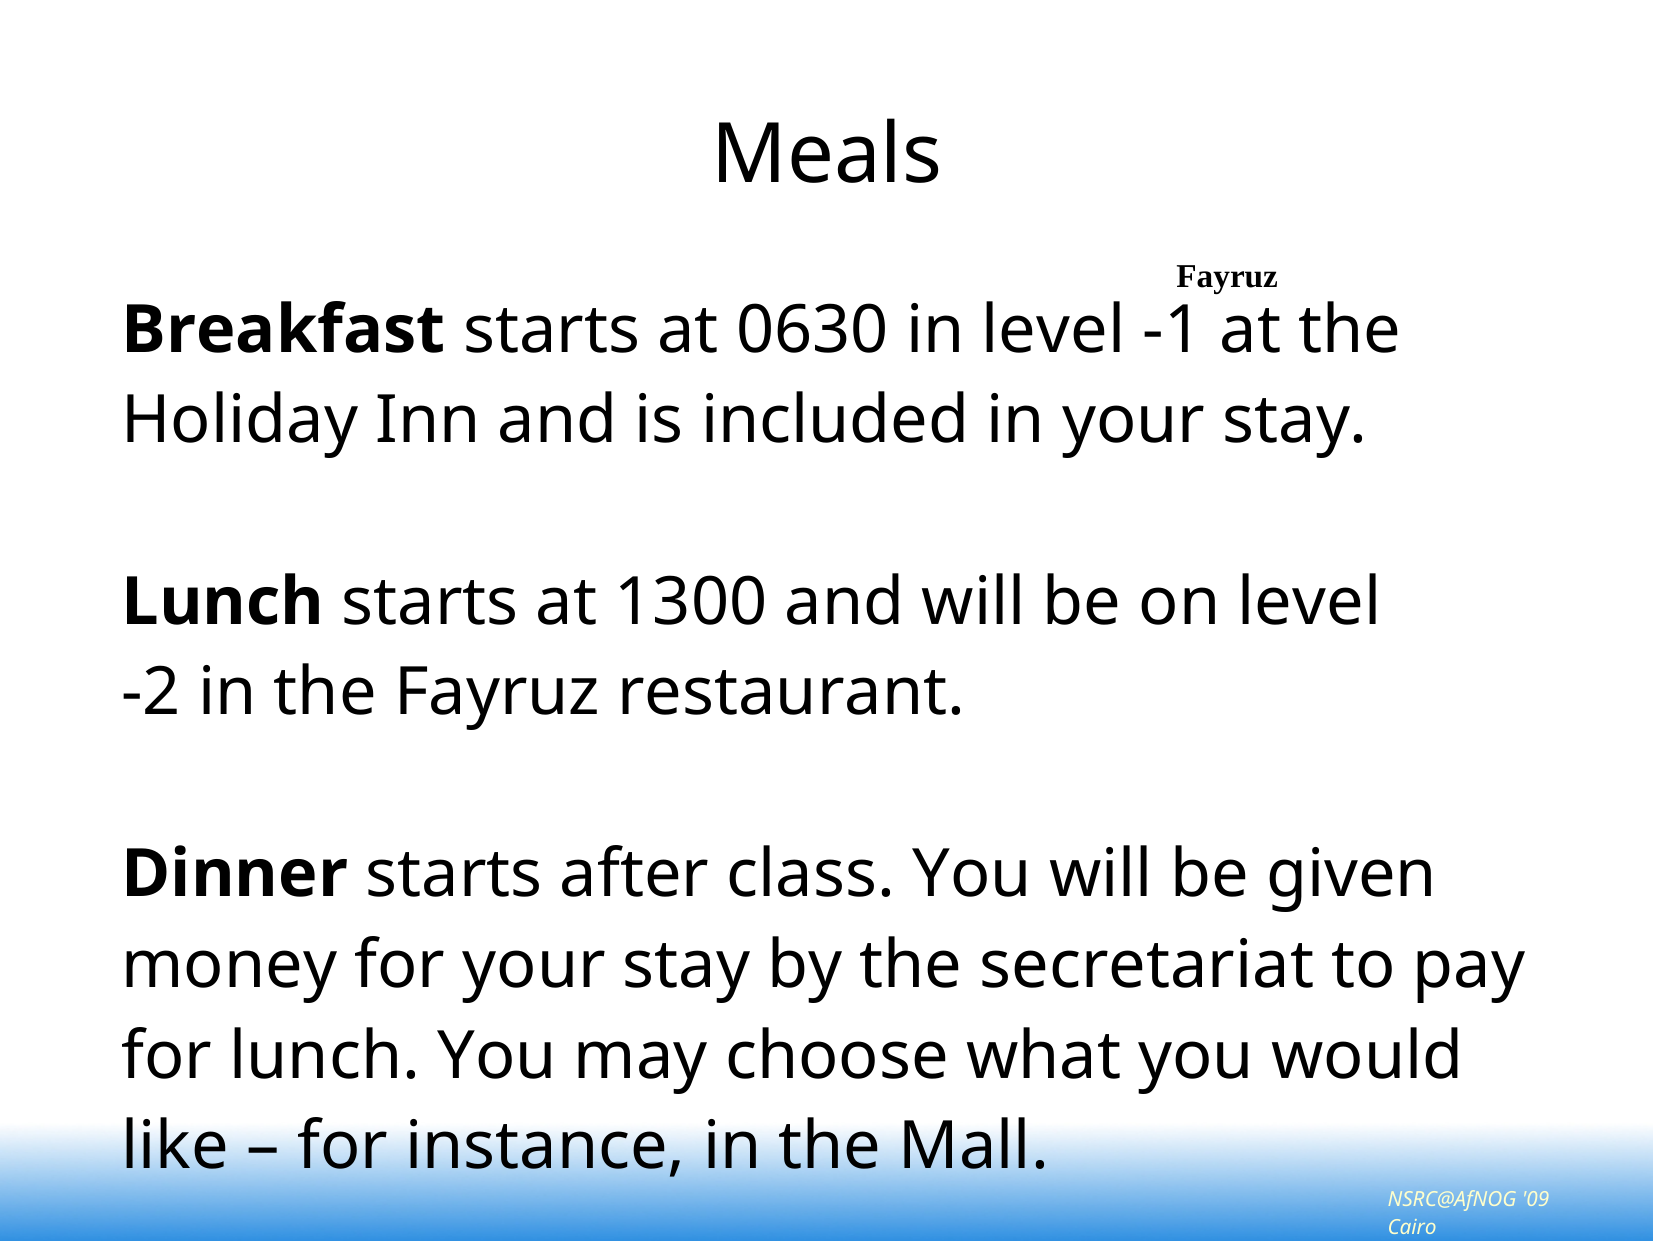

# Meals
Fayruz
Breakfast starts at 0630 in level -1 at the Holiday Inn and is included in your stay.
Lunch starts at 1300 and will be on level
-2 in the Fayruz restaurant.
Dinner starts after class. You will be given money for your stay by the secretariat to pay for lunch. You may choose what you would like – for instance, in the Mall.